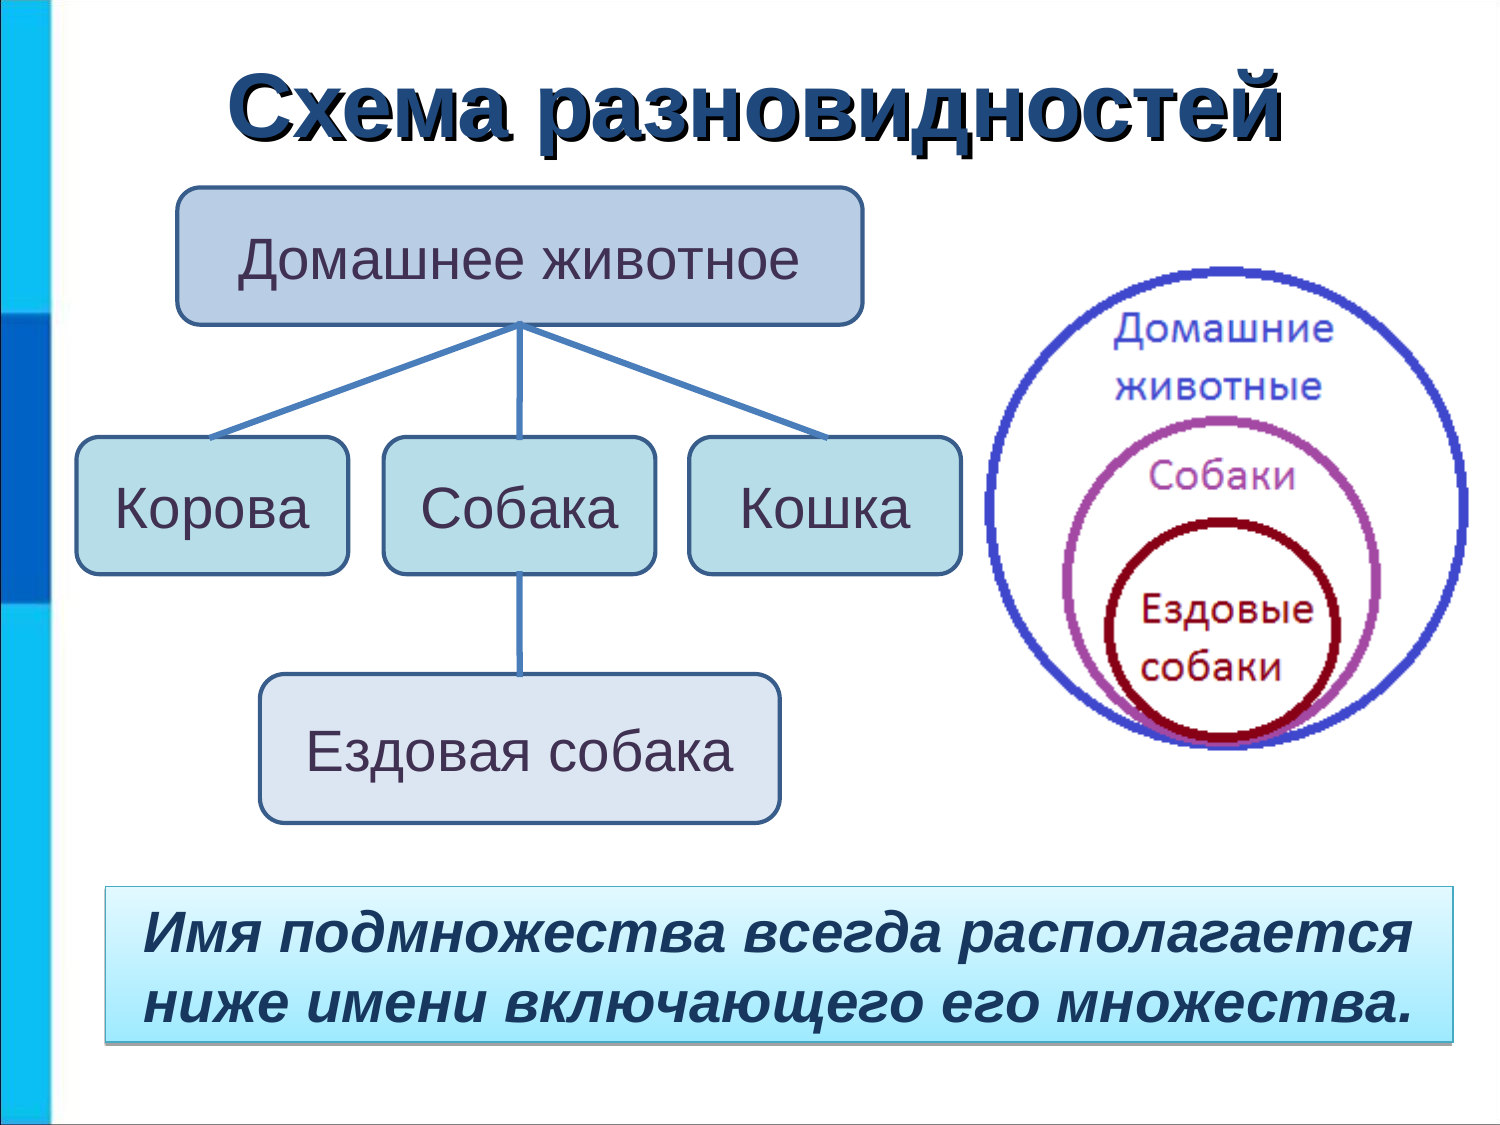

# Схема разновидностей
Домашнее животное
Корова
Собака
Кошка
Ездовая собака
Имя подмножества всегда располагается ниже имени включающего его множества.